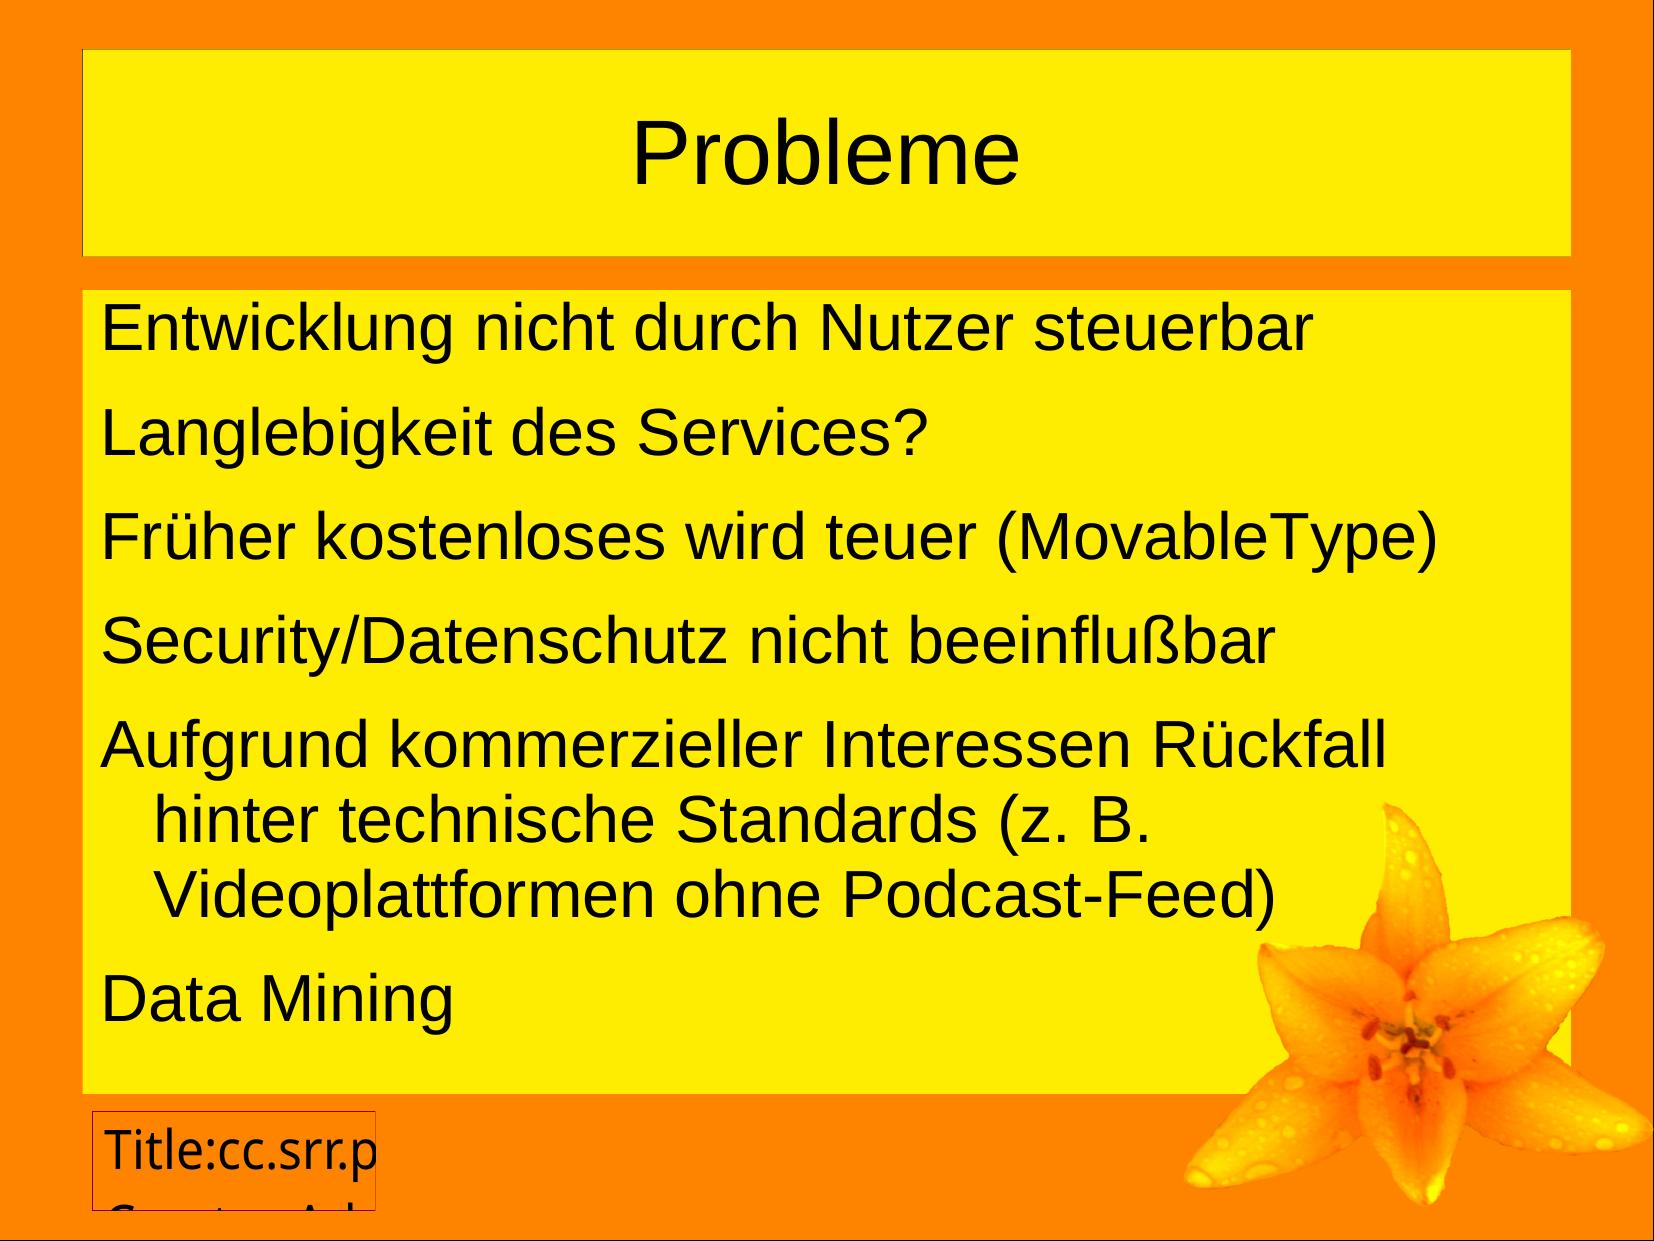

# Probleme
Entwicklung nicht durch Nutzer steuerbar
Langlebigkeit des Services?
Früher kostenloses wird teuer (MovableType)
Security/Datenschutz nicht beeinflußbar
Aufgrund kommerzieller Interessen Rückfall hinter technische Standards (z. B. Videoplattformen ohne Podcast-Feed)
Data Mining